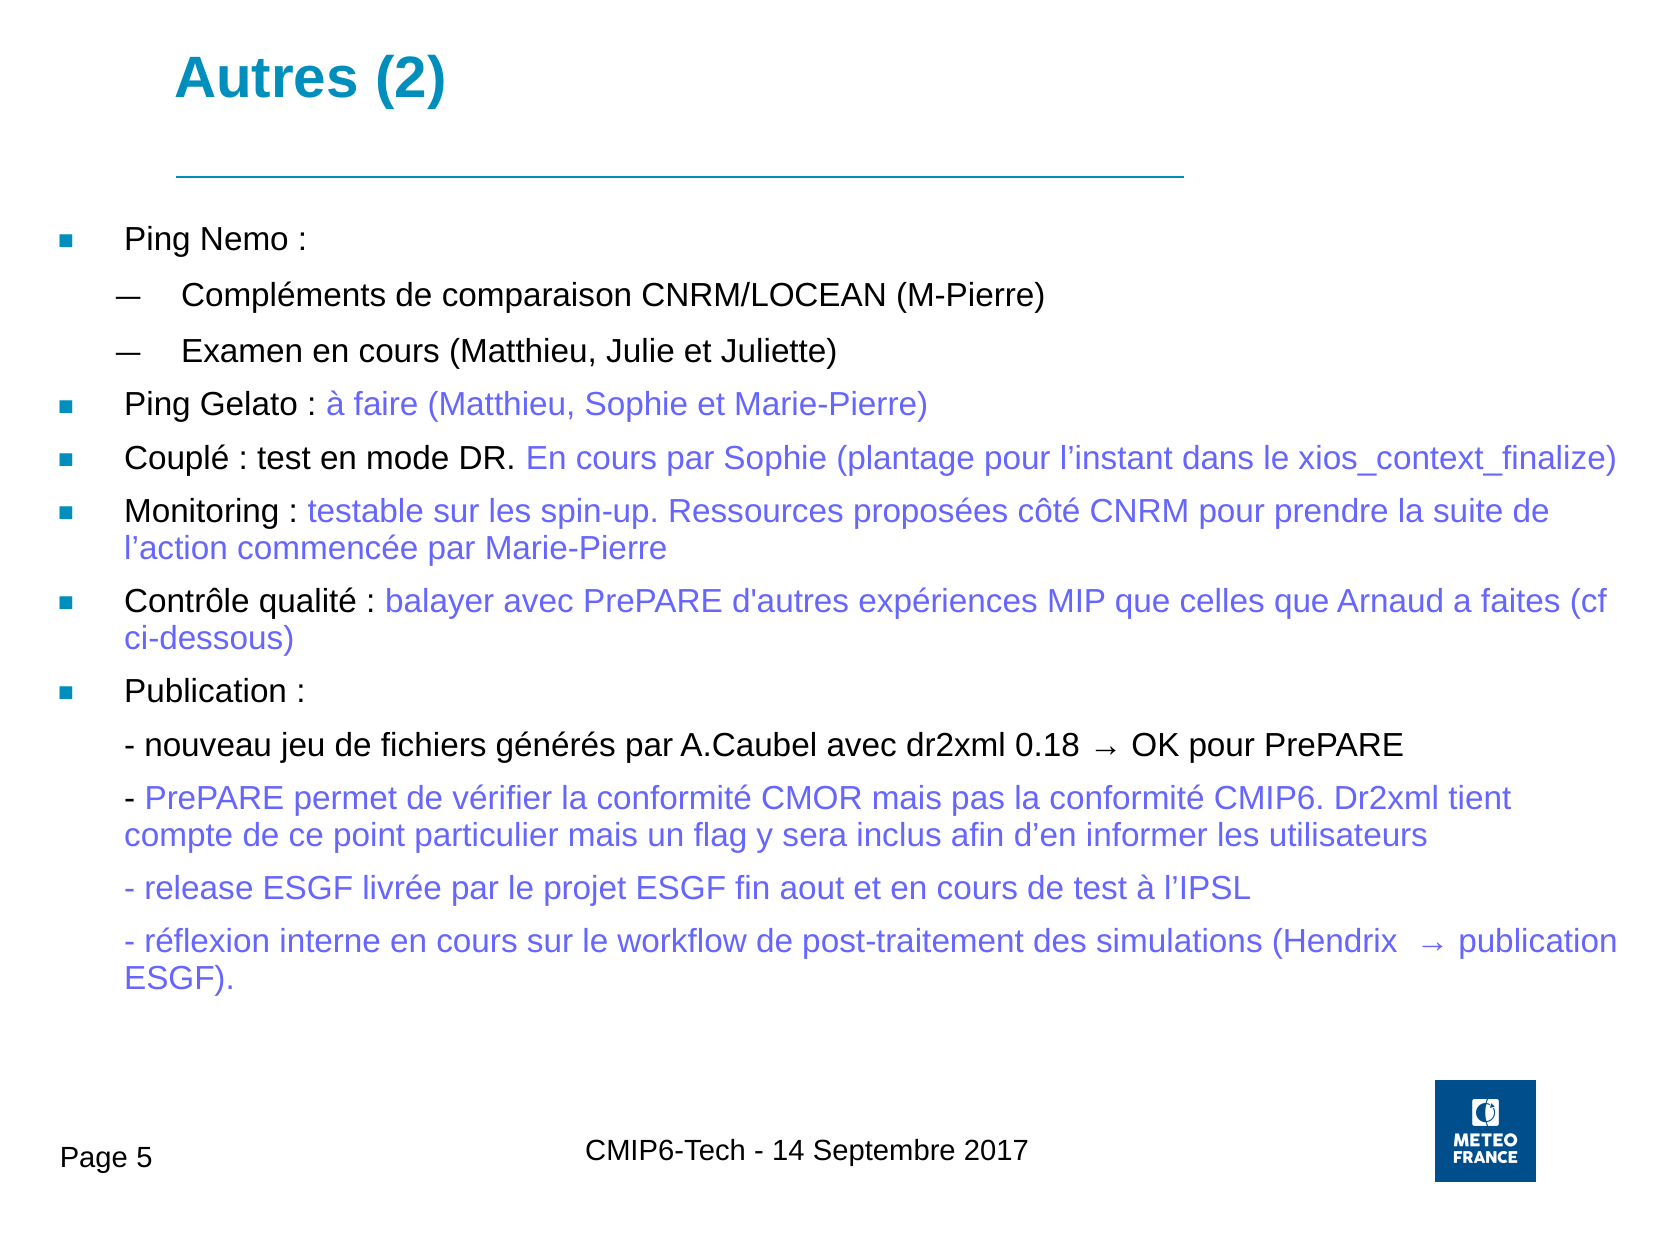

# Autres (2)
Ping Nemo :
Compléments de comparaison CNRM/LOCEAN (M-Pierre)
Examen en cours (Matthieu, Julie et Juliette)
Ping Gelato : à faire (Matthieu, Sophie et Marie-Pierre)
Couplé : test en mode DR. En cours par Sophie (plantage pour l’instant dans le xios_context_finalize)
Monitoring : testable sur les spin-up. Ressources proposées côté CNRM pour prendre la suite de l’action commencée par Marie-Pierre
Contrôle qualité : balayer avec PrePARE d'autres expériences MIP que celles que Arnaud a faites (cf ci-dessous)
Publication :
- nouveau jeu de fichiers générés par A.Caubel avec dr2xml 0.18 → OK pour PrePARE
- PrePARE permet de vérifier la conformité CMOR mais pas la conformité CMIP6. Dr2xml tient compte de ce point particulier mais un flag y sera inclus afin d’en informer les utilisateurs
- release ESGF livrée par le projet ESGF fin aout et en cours de test à l’IPSL
- réflexion interne en cours sur le workflow de post-traitement des simulations (Hendrix → publication ESGF).
CMIP6-Tech - 14 Septembre 2017
5